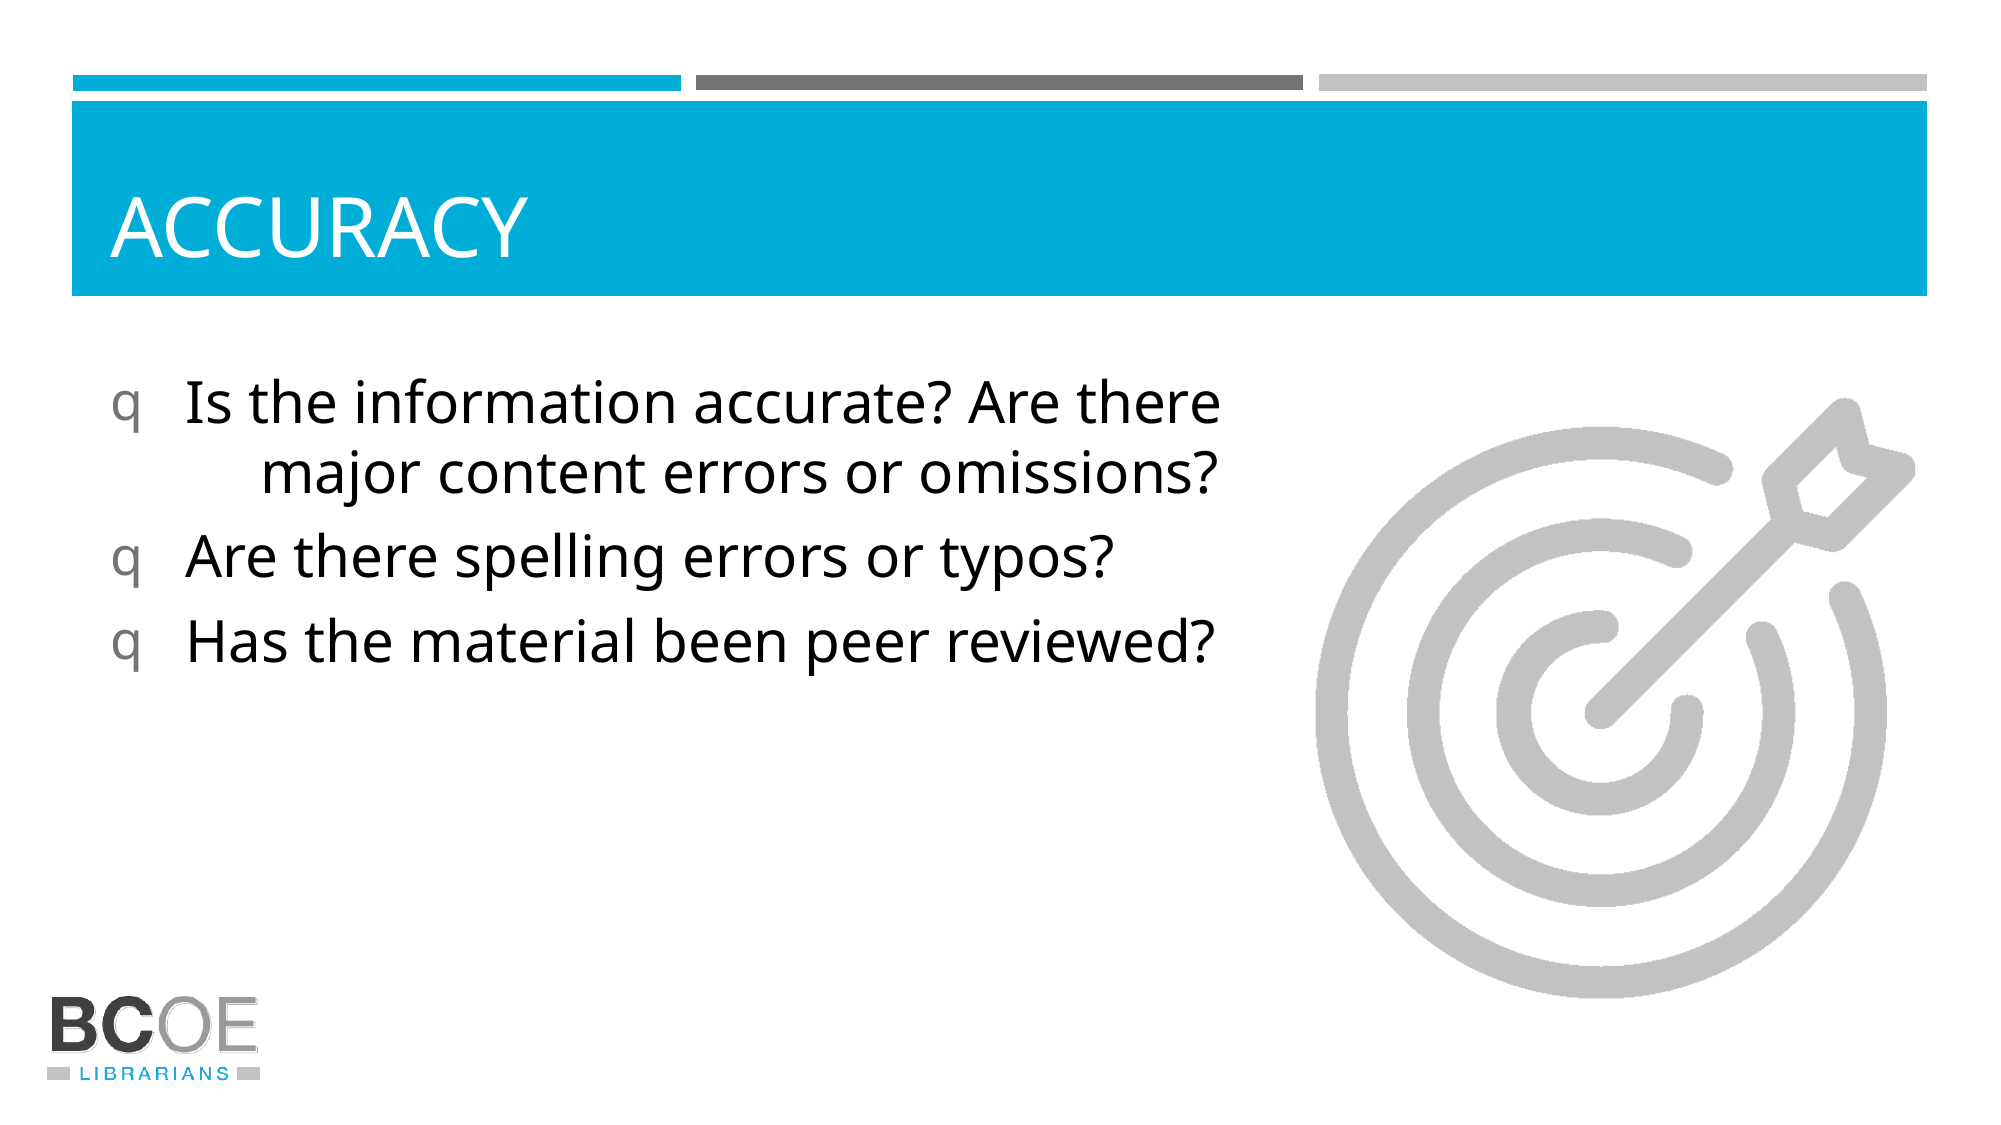

# Accuracy
Is the information accurate? Are there major content errors or omissions?
Are there spelling errors or typos?
Has the material been peer reviewed?